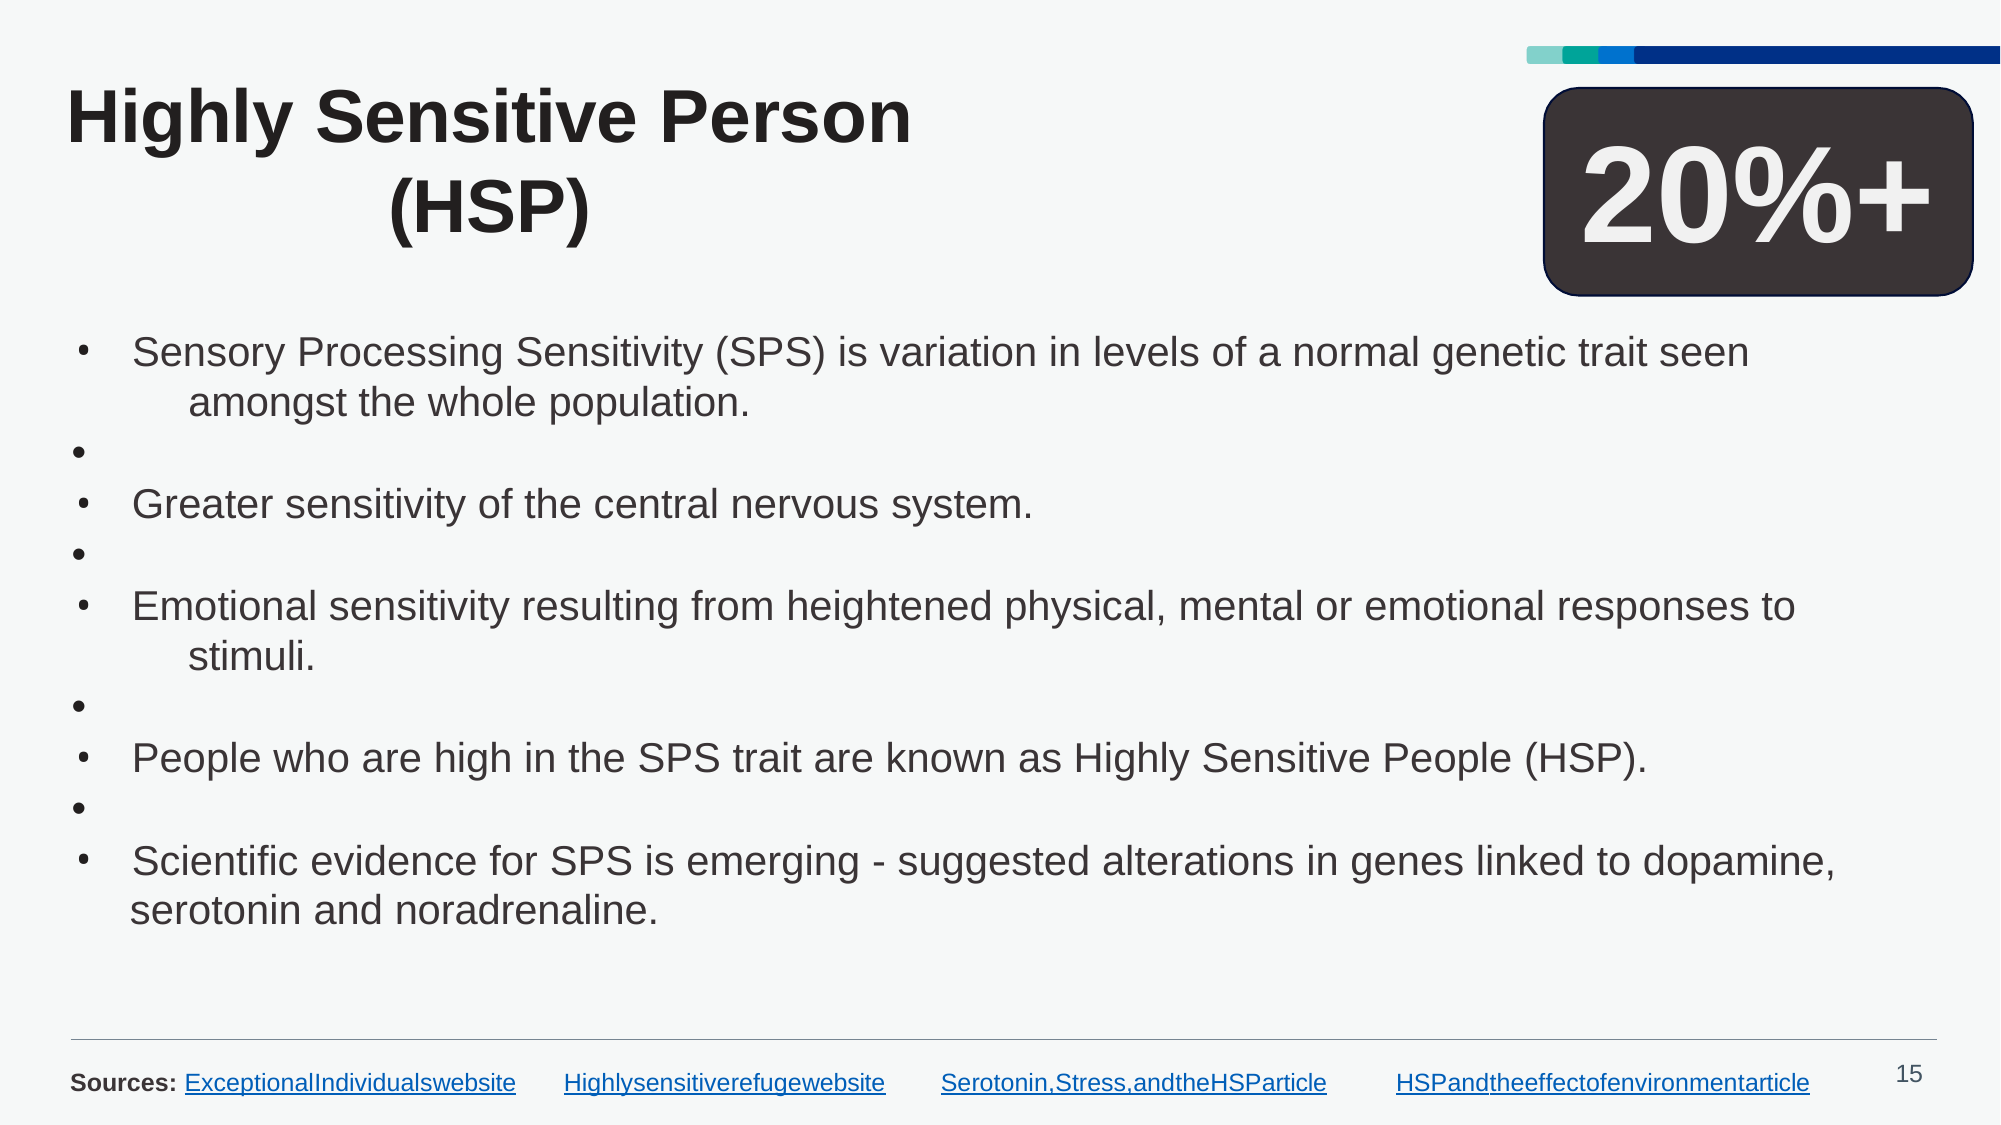

# Highly Sensitive Person (HSP)
20%+
Sensory Processing Sensitivity (SPS) is variation in levels of a normal genetic trait seen amongst the whole population.
Greater sensitivity of the central nervous system.
Emotional sensitivity resulting from heightened physical, mental or emotional responses to stimuli.
People who are high in the SPS trait are known as Highly Sensitive People (HSP).
Scientific evidence for SPS is emerging - suggested alterations in genes linked to dopamine,
serotonin and noradrenaline.
Sources: ExceptionalIndividualswebsite
Highlysensitiverefugewebsite
Serotonin,Stress,andtheHSParticle
HSPandtheeffectofenvironmentarticle